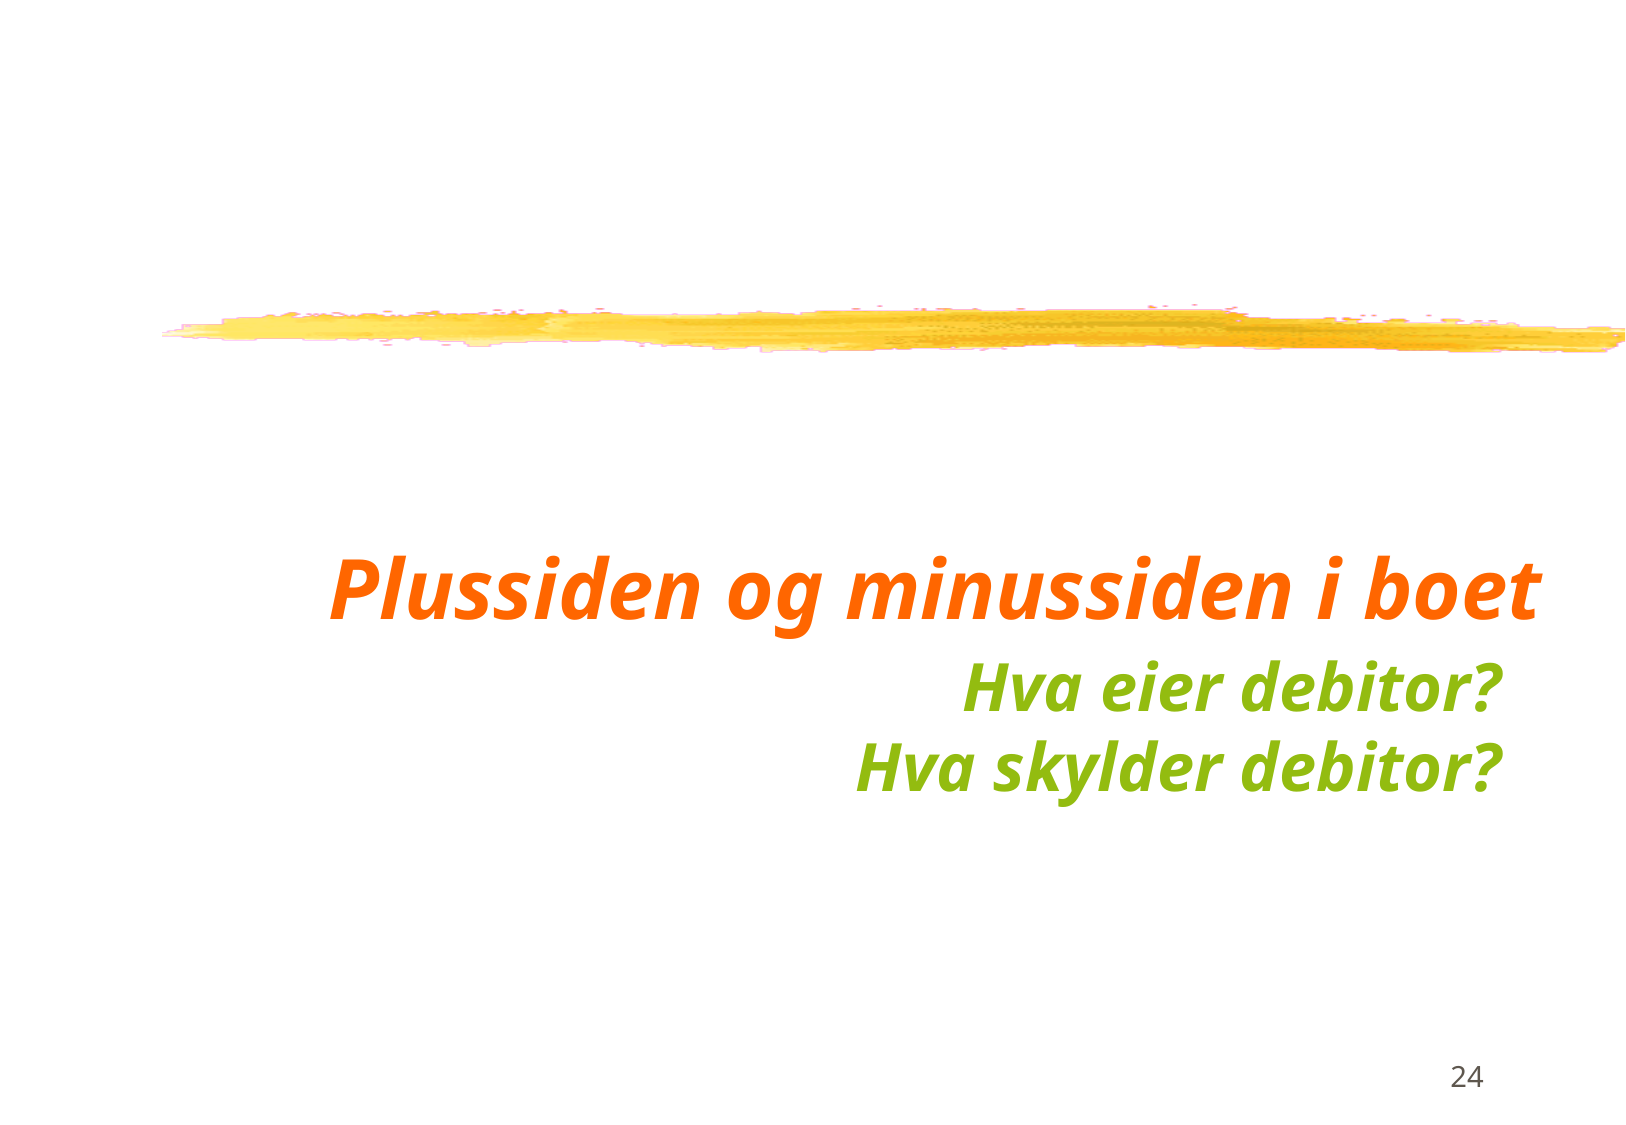

# Plussiden og minussiden i boet
 Hva eier debitor?
Hva skylder debitor?